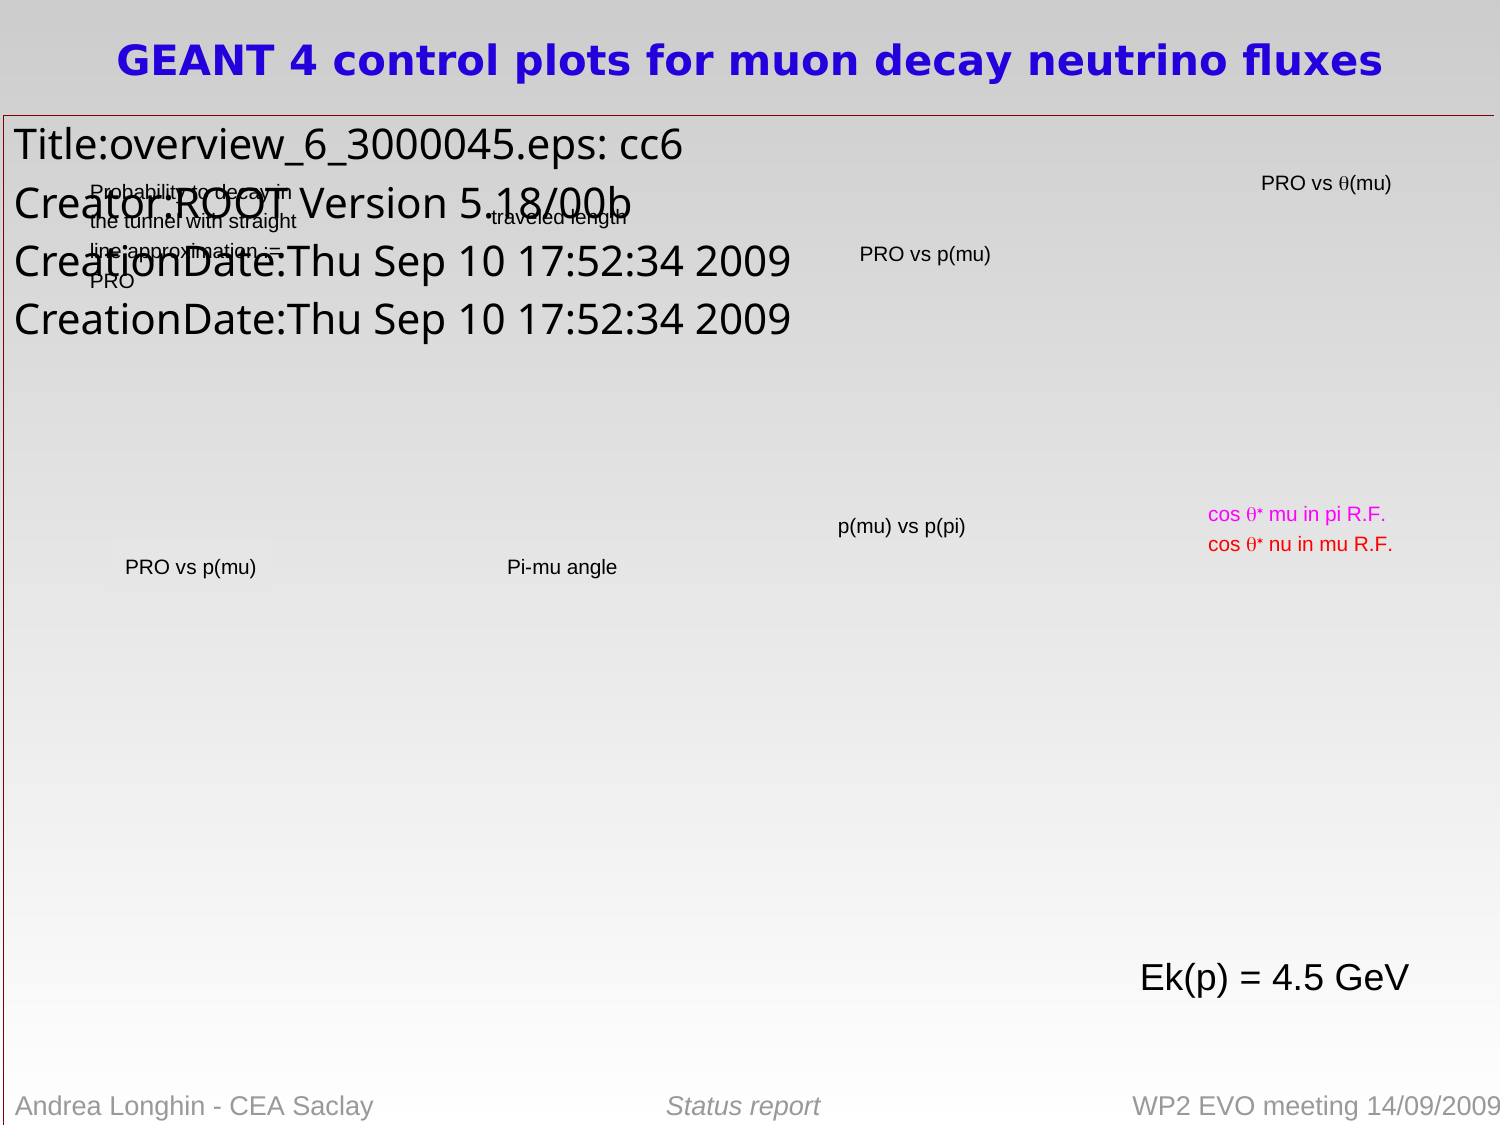

GEANT 4 control plots for muon decay neutrino fluxes
PRO vs q(mu)
Probability to decay in the tunnel with straight line approximation := PRO
traveled length
PRO vs p(mu)
cos q* mu in pi R.F.
cos q* nu in mu R.F.
p(mu) vs p(pi)
PRO vs p(mu)
Pi-mu angle
Ek(p) = 4.5 GeV